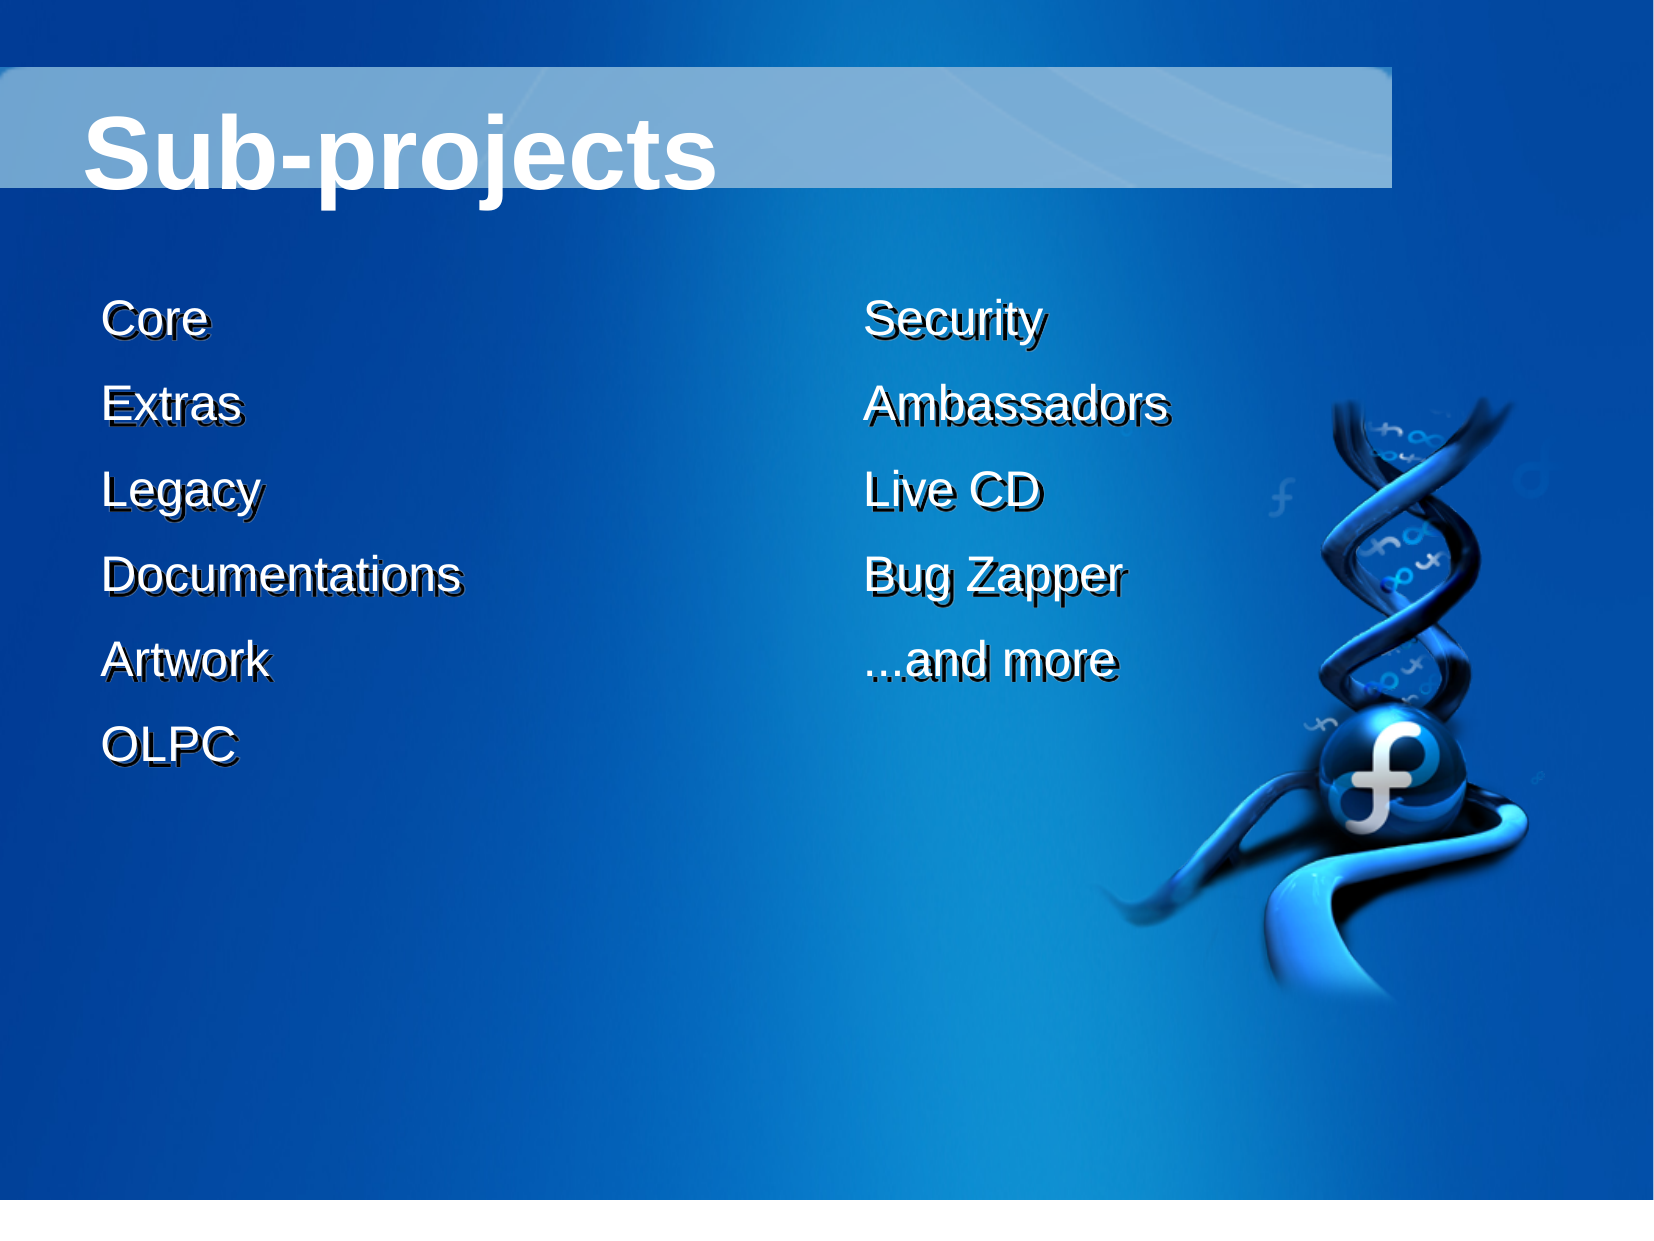

# Sub-projects
Core
Extras
Legacy
Documentations
Artwork
OLPC
Security
Ambassadors
Live CD
Bug Zapper
...and more